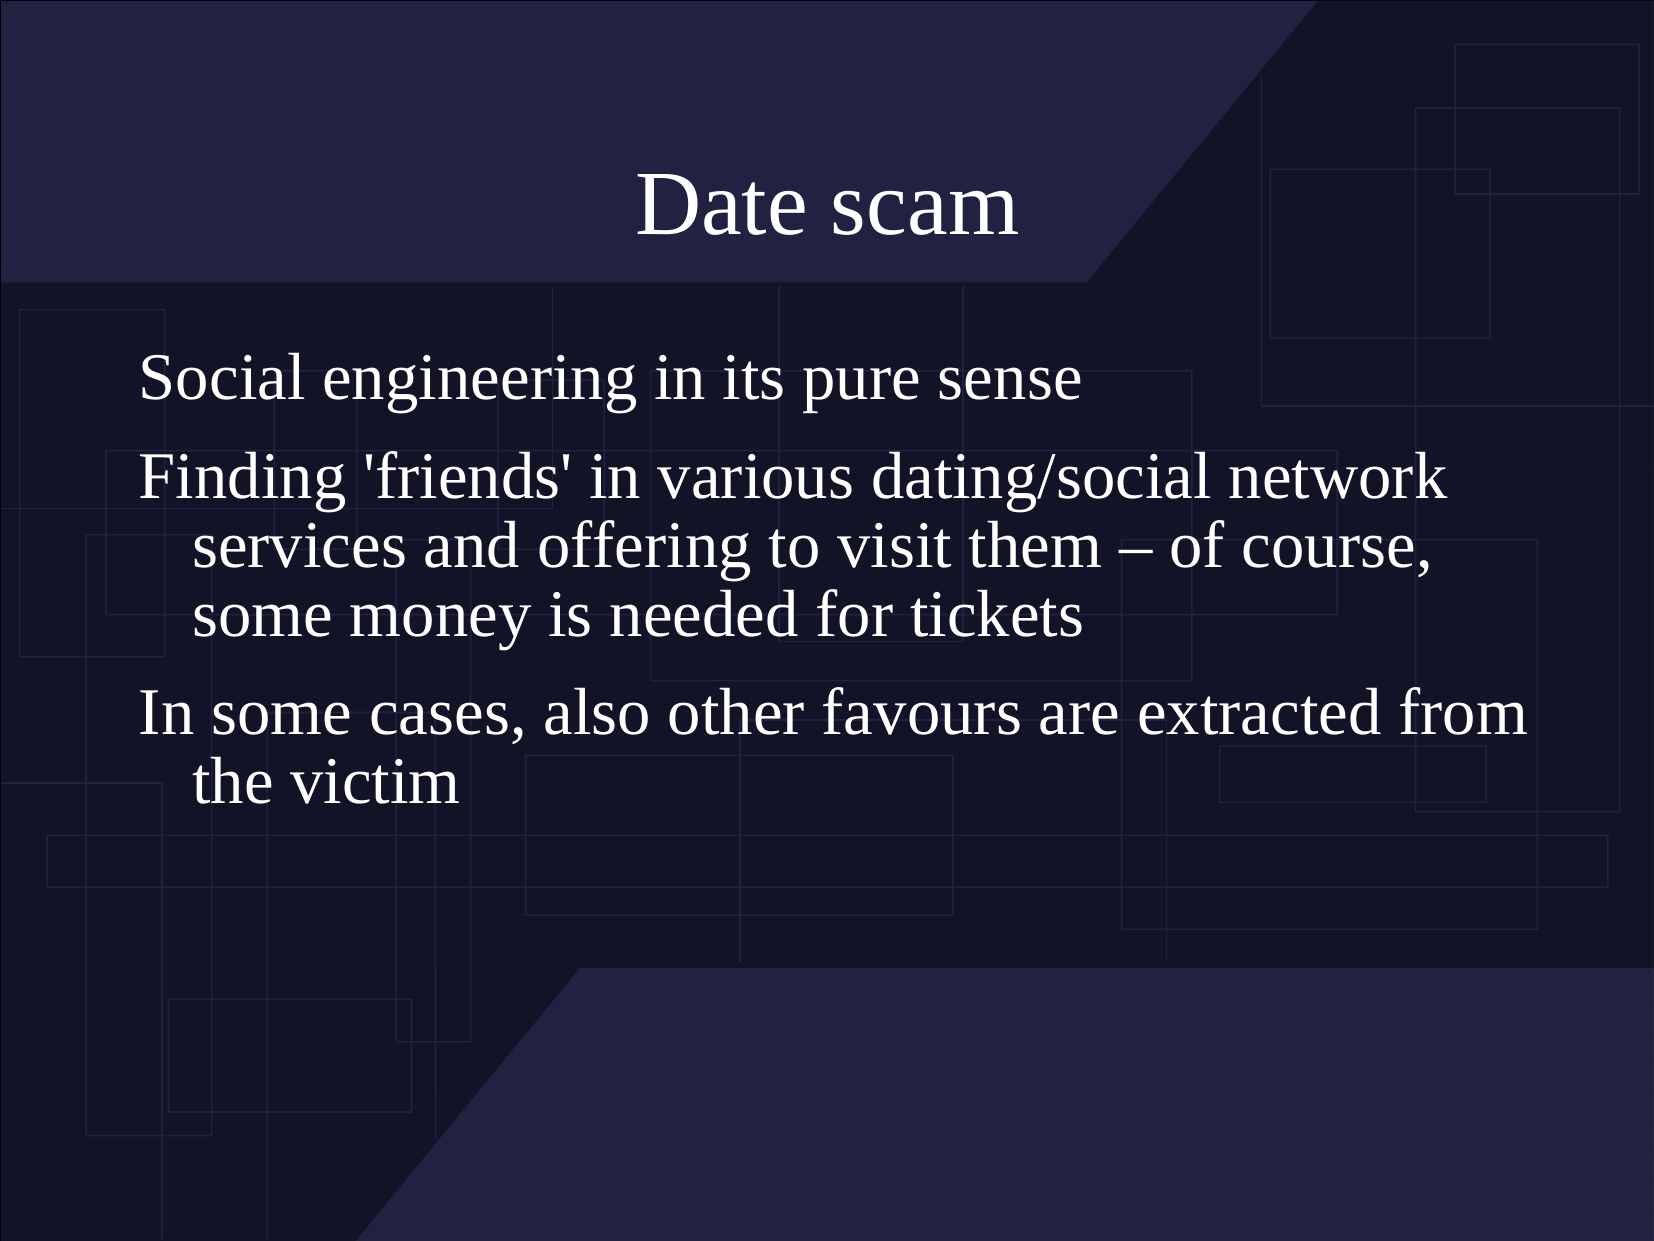

# Date scam
Social engineering in its pure sense
Finding 'friends' in various dating/social network services and offering to visit them – of course, some money is needed for tickets
In some cases, also other favours are extracted from the victim